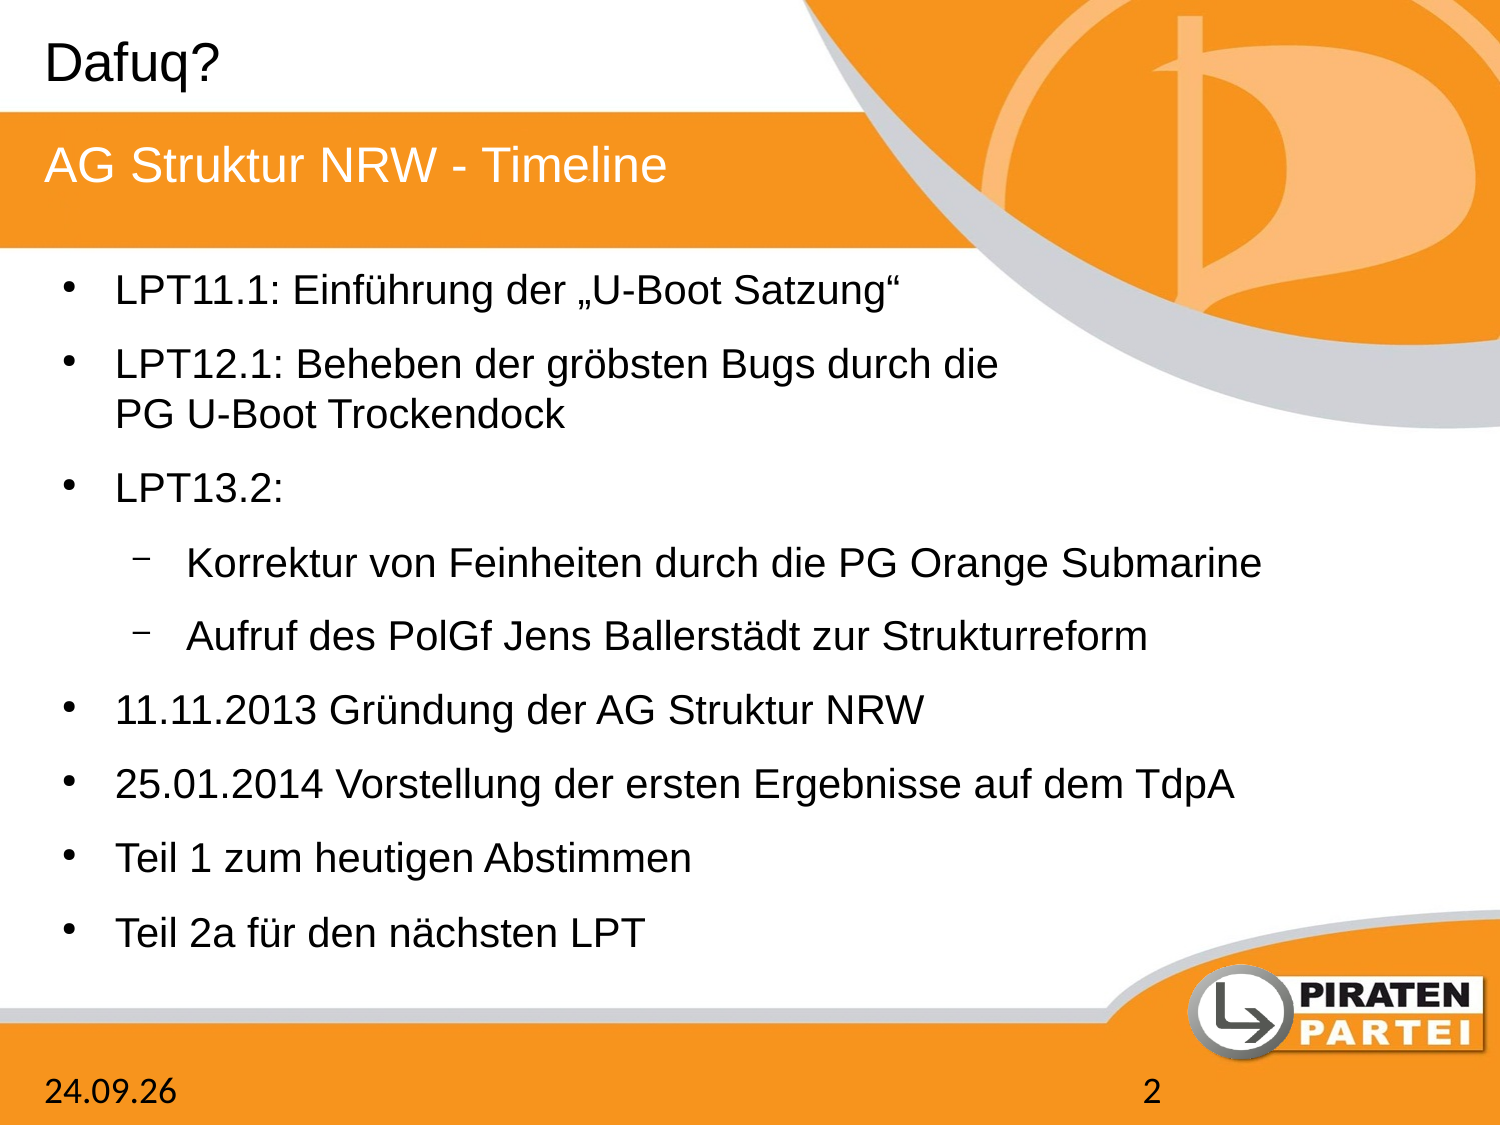

Dafuq?
AG Struktur NRW - Timeline
# LPT11.1: Einführung der „U-Boot Satzung“
LPT12.1: Beheben der gröbsten Bugs durch die
PG U-Boot Trockendock
LPT13.2:
Korrektur von Feinheiten durch die PG Orange Submarine
Aufruf des PolGf Jens Ballerstädt zur Strukturreform
11.11.2013 Gründung der AG Struktur NRW
25.01.2014 Vorstellung der ersten Ergebnisse auf dem TdpA
Teil 1 zum heutigen Abstimmen
Teil 2a für den nächsten LPT